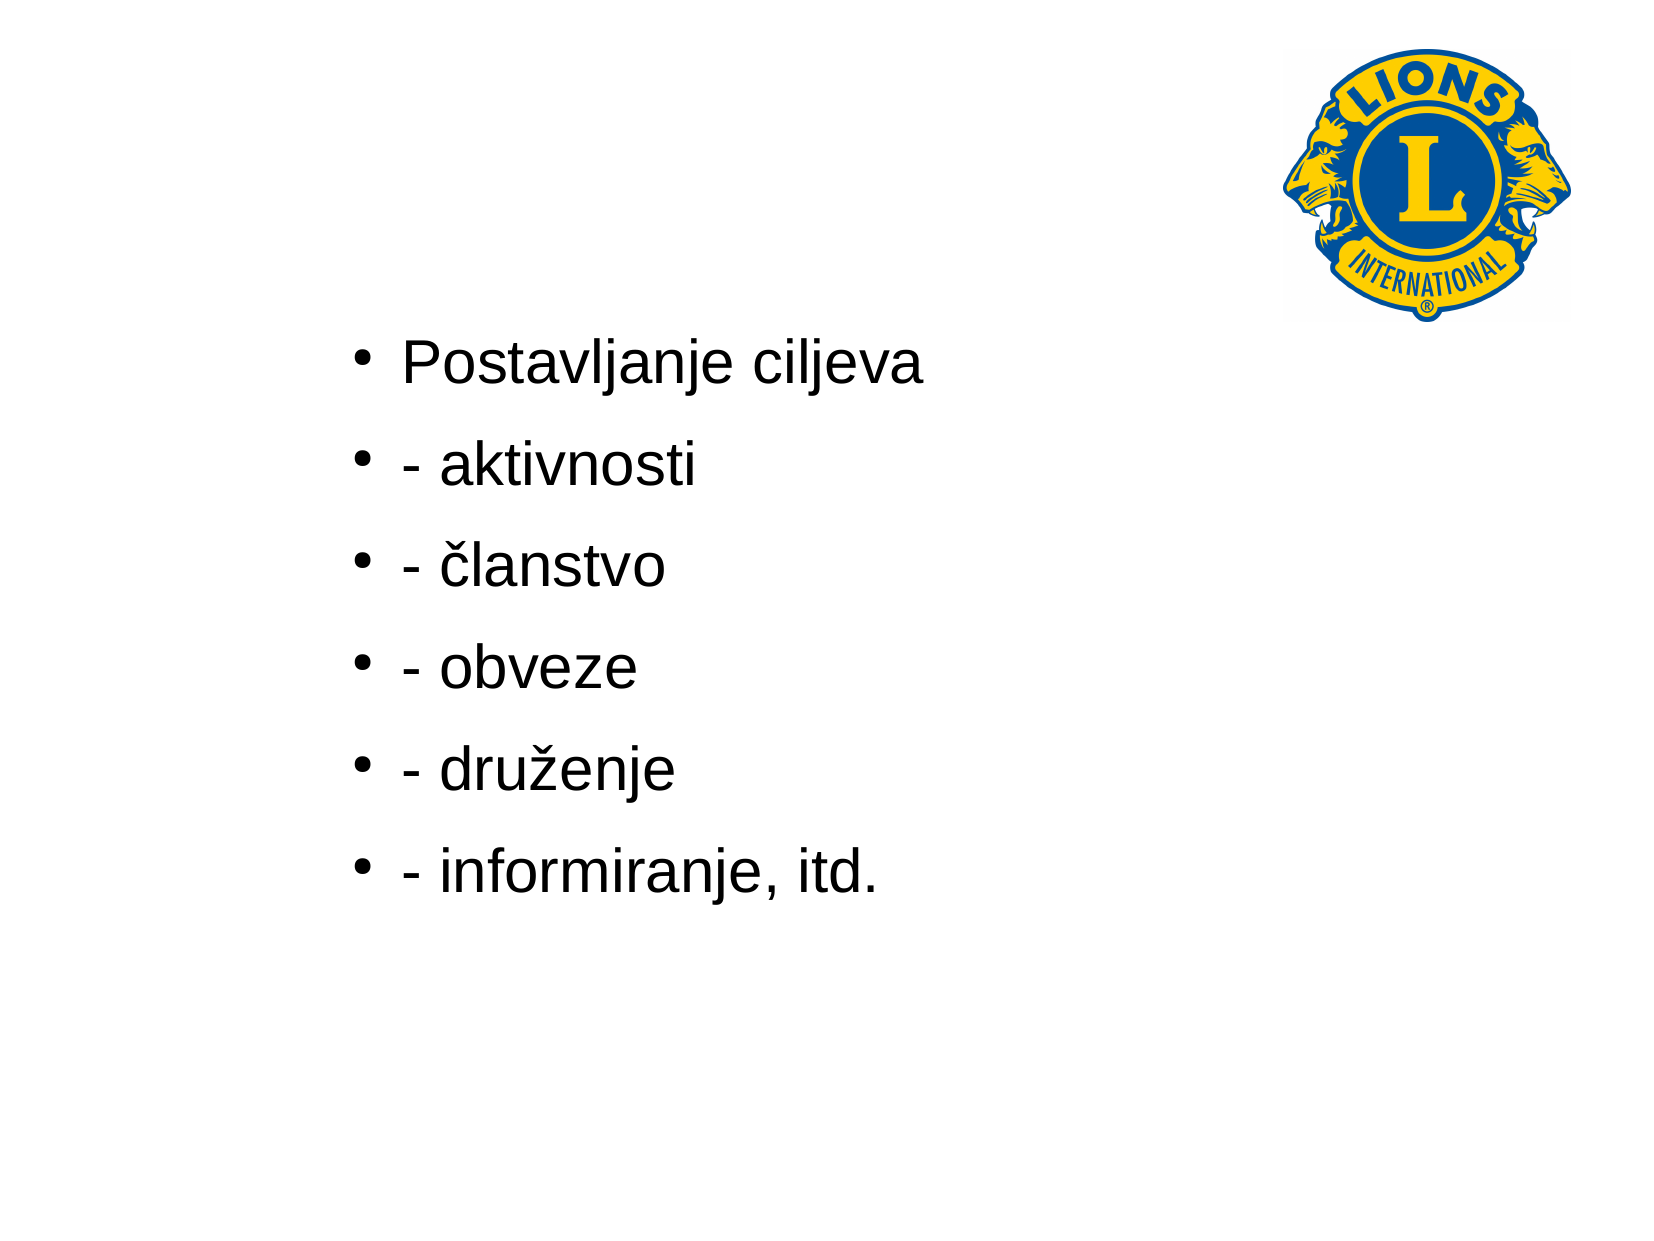

# Postavljanje ciljeva
- aktivnosti
- članstvo
- obveze
- druženje
- informiranje, itd.